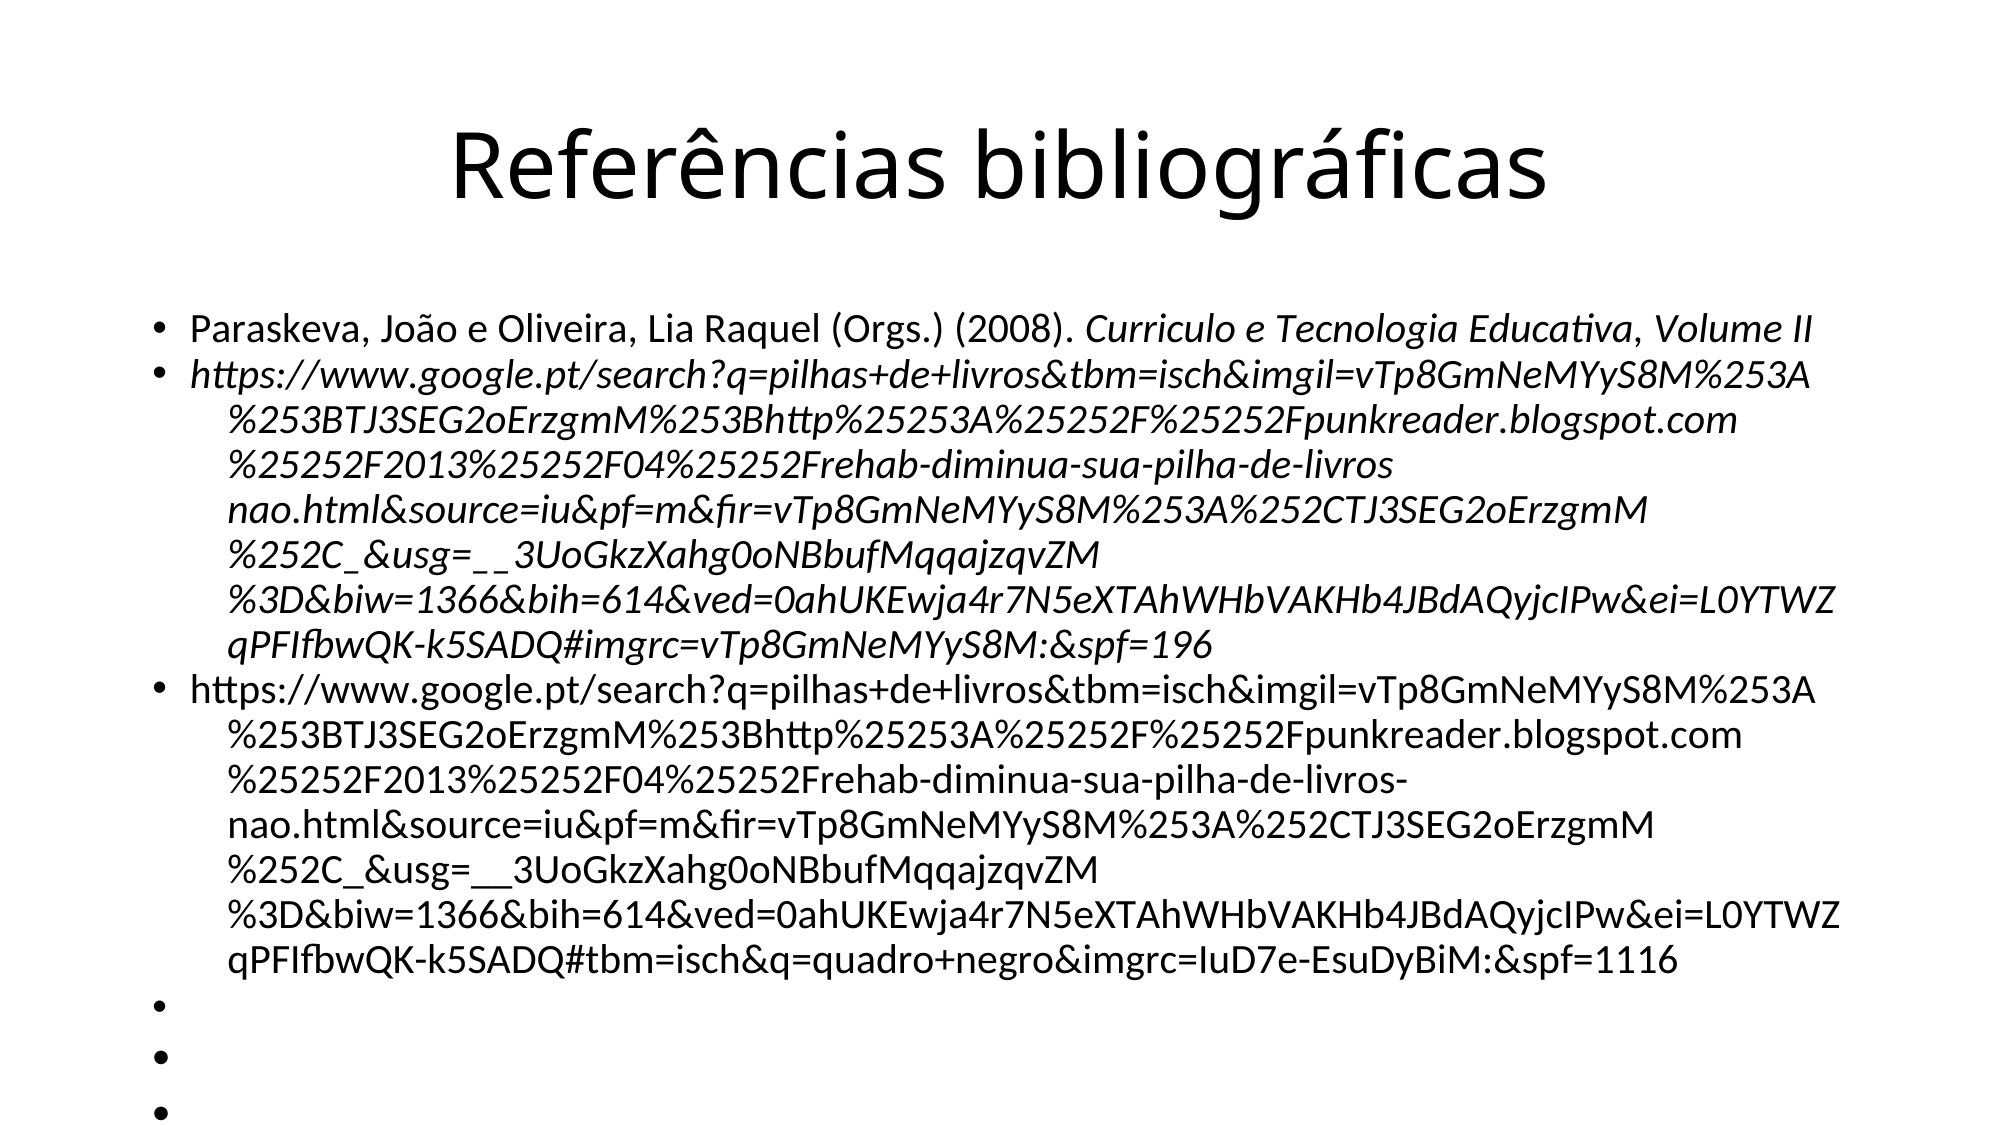

# Referências bibliográficas
Paraskeva, João e Oliveira, Lia Raquel (Orgs.) (2008). Curriculo e Tecnologia Educativa, Volume II
https://www.google.pt/search?q=pilhas+de+livros&tbm=isch&imgil=vTp8GmNeMYyS8M%253A%253BTJ3SEG2oErzgmM%253Bhttp%25253A%25252F%25252Fpunkreader.blogspot.com%25252F2013%25252F04%25252Frehab-diminua-sua-pilha-de-livros nao.html&source=iu&pf=m&fir=vTp8GmNeMYyS8M%253A%252CTJ3SEG2oErzgmM%252C_&usg=__3UoGkzXahg0oNBbufMqqajzqvZM%3D&biw=1366&bih=614&ved=0ahUKEwja4r7N5eXTAhWHbVAKHb4JBdAQyjcIPw&ei=L0YTWZqPFIfbwQK-k5SADQ#imgrc=vTp8GmNeMYyS8M:&spf=196
https://www.google.pt/search?q=pilhas+de+livros&tbm=isch&imgil=vTp8GmNeMYyS8M%253A%253BTJ3SEG2oErzgmM%253Bhttp%25253A%25252F%25252Fpunkreader.blogspot.com%25252F2013%25252F04%25252Frehab-diminua-sua-pilha-de-livros-nao.html&source=iu&pf=m&fir=vTp8GmNeMYyS8M%253A%252CTJ3SEG2oErzgmM%252C_&usg=__3UoGkzXahg0oNBbufMqqajzqvZM%3D&biw=1366&bih=614&ved=0ahUKEwja4r7N5eXTAhWHbVAKHb4JBdAQyjcIPw&ei=L0YTWZqPFIfbwQK-k5SADQ#tbm=isch&q=quadro+negro&imgrc=IuD7e-EsuDyBiM:&spf=1116